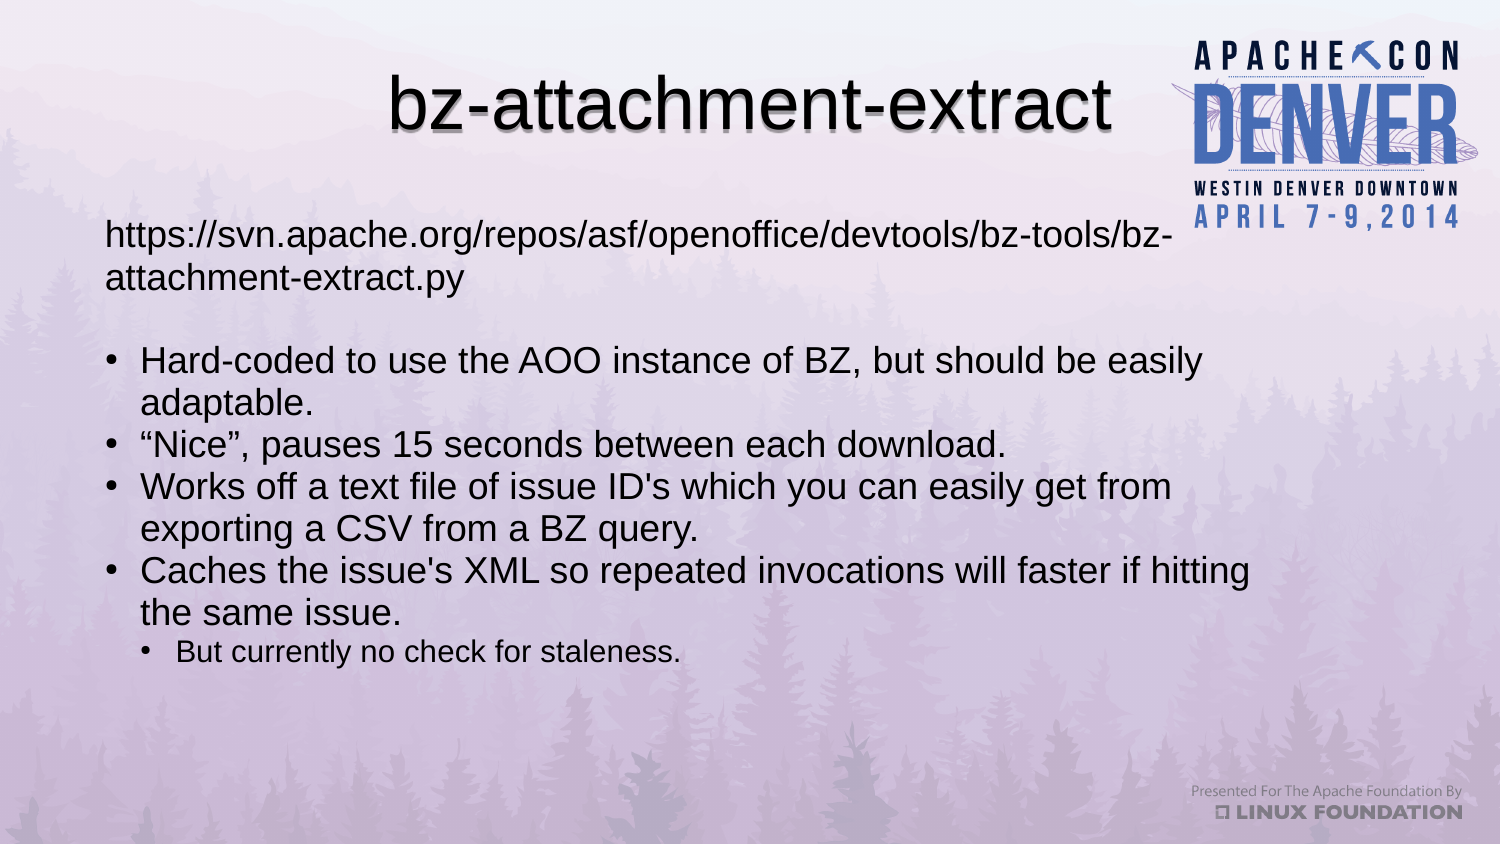

# bz-attachment-extract
https://svn.apache.org/repos/asf/openoffice/devtools/bz-tools/bz-attachment-extract.py
Hard-coded to use the AOO instance of BZ, but should be easily adaptable.
“Nice”, pauses 15 seconds between each download.
Works off a text file of issue ID's which you can easily get from exporting a CSV from a BZ query.
Caches the issue's XML so repeated invocations will faster if hitting the same issue.
But currently no check for staleness.